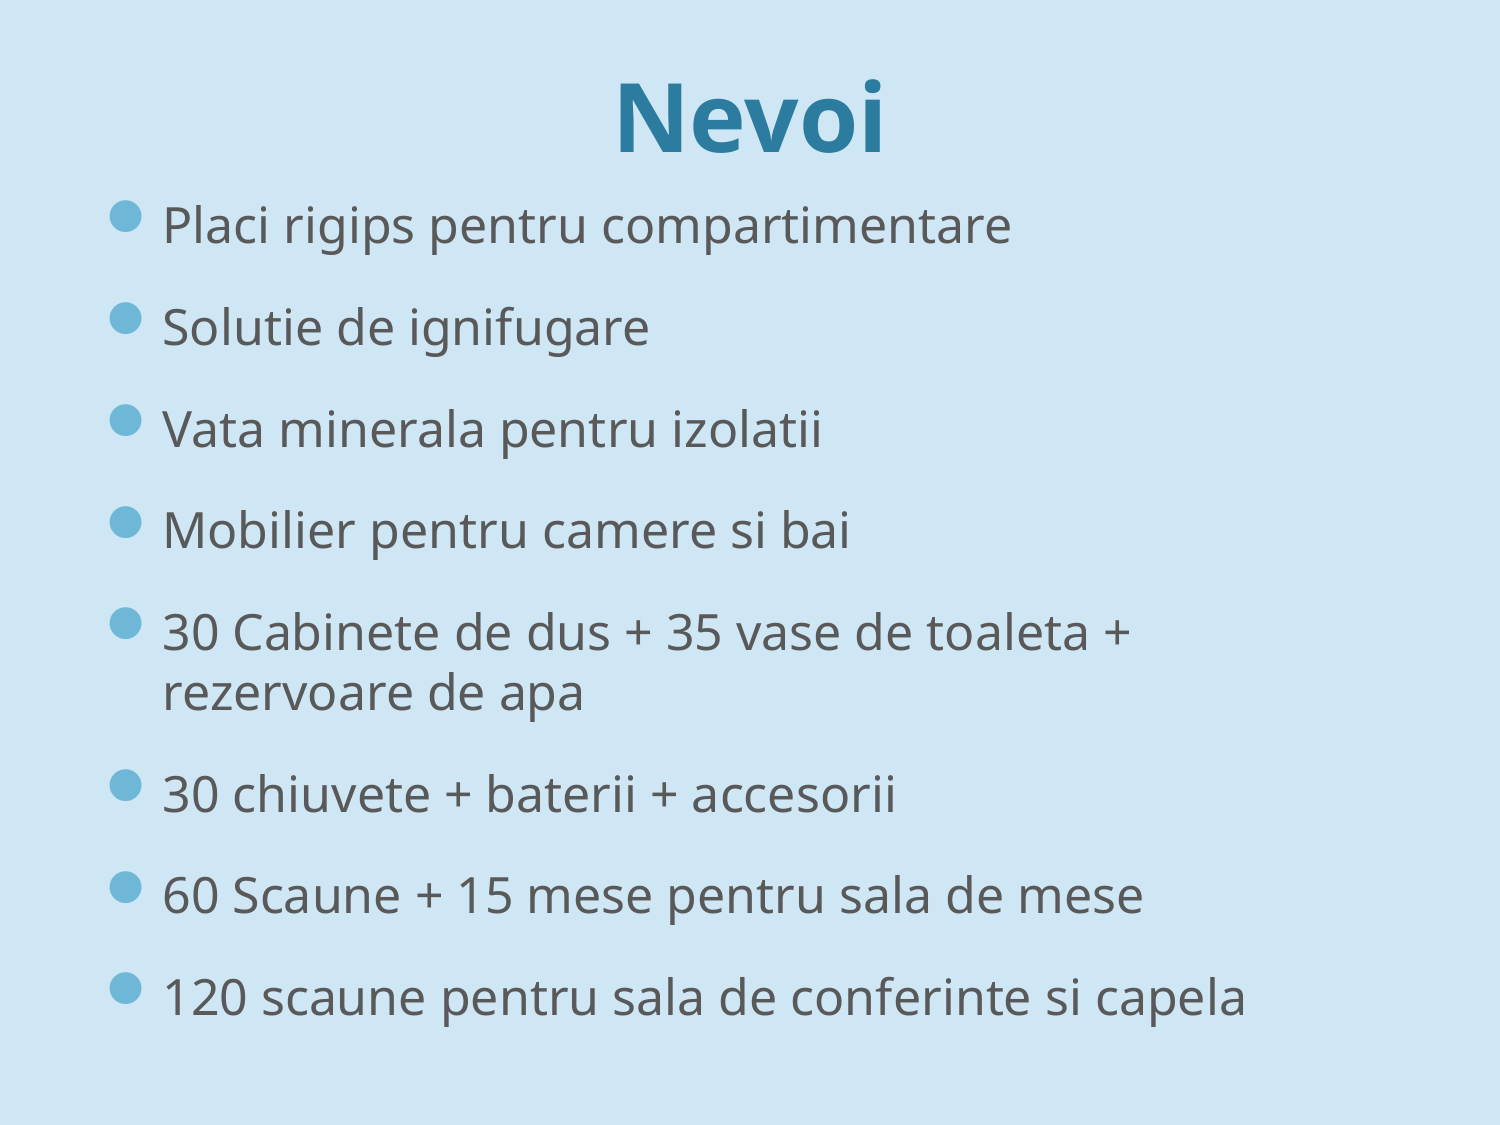

# Nevoi
Placi rigips pentru compartimentare
Solutie de ignifugare
Vata minerala pentru izolatii
Mobilier pentru camere si bai
30 Cabinete de dus + 35 vase de toaleta + rezervoare de apa
30 chiuvete + baterii + accesorii
60 Scaune + 15 mese pentru sala de mese
120 scaune pentru sala de conferinte si capela